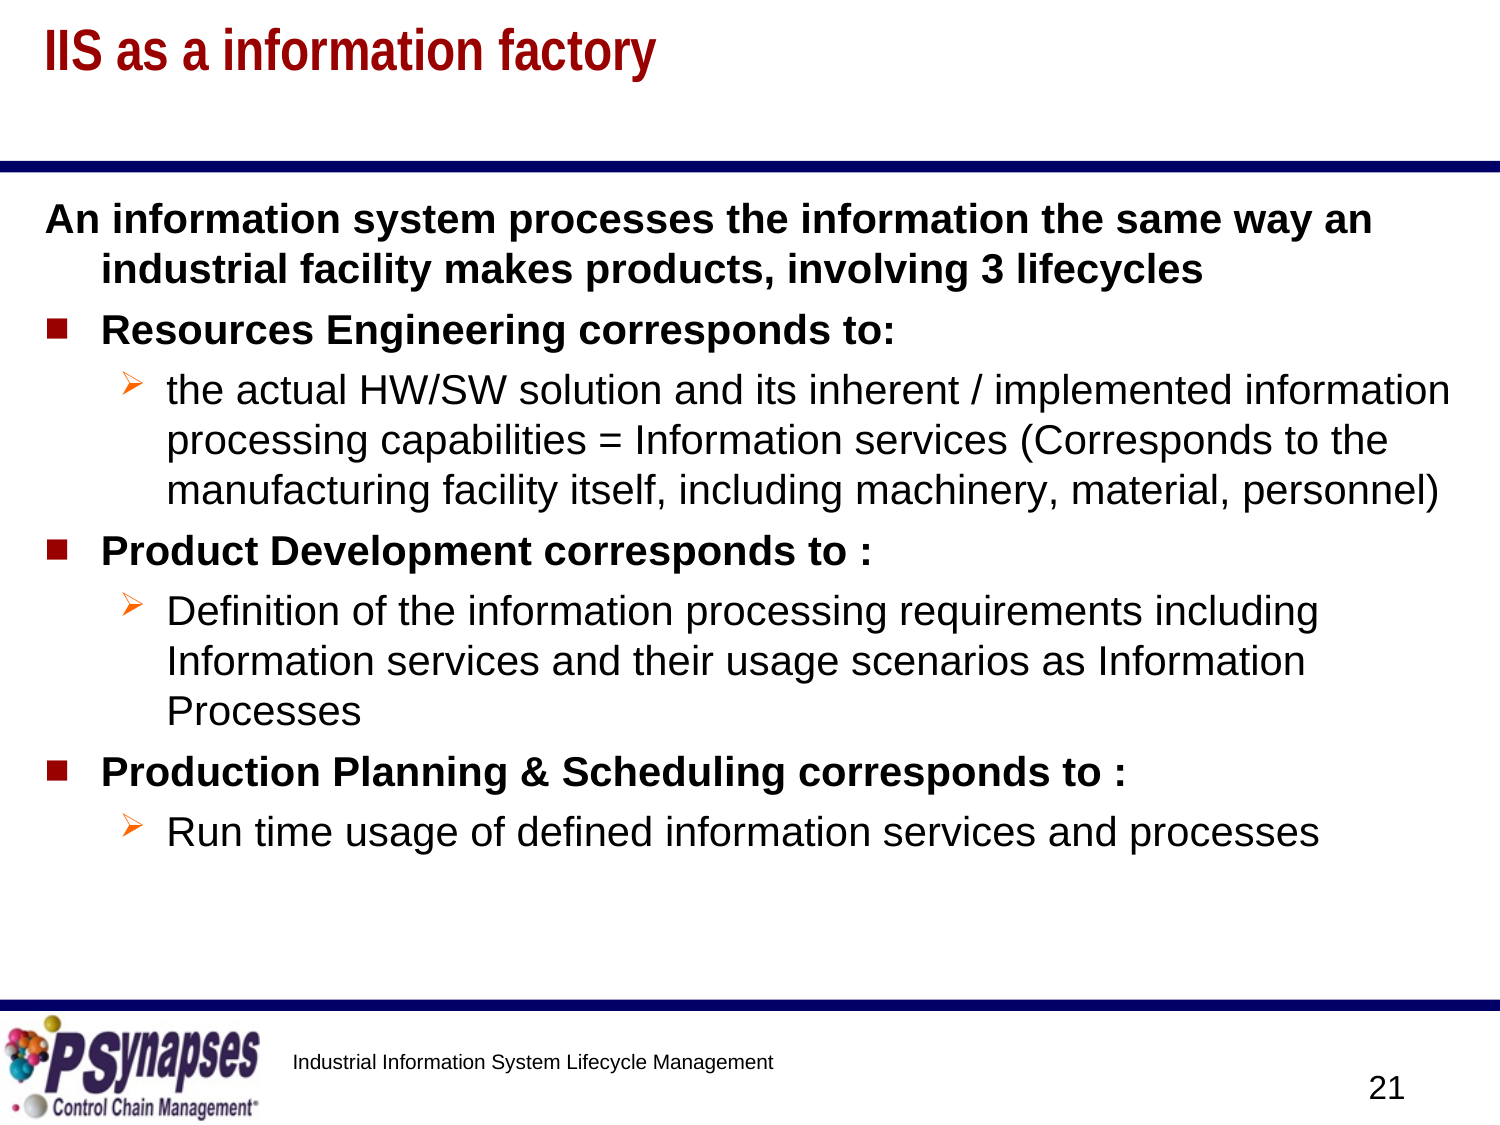

# IIS as a information factory
An information system processes the information the same way an industrial facility makes products, involving 3 lifecycles
Resources Engineering corresponds to:
the actual HW/SW solution and its inherent / implemented information processing capabilities = Information services (Corresponds to the manufacturing facility itself, including machinery, material, personnel)
Product Development corresponds to :
Definition of the information processing requirements including Information services and their usage scenarios as Information Processes
Production Planning & Scheduling corresponds to :
Run time usage of defined information services and processes